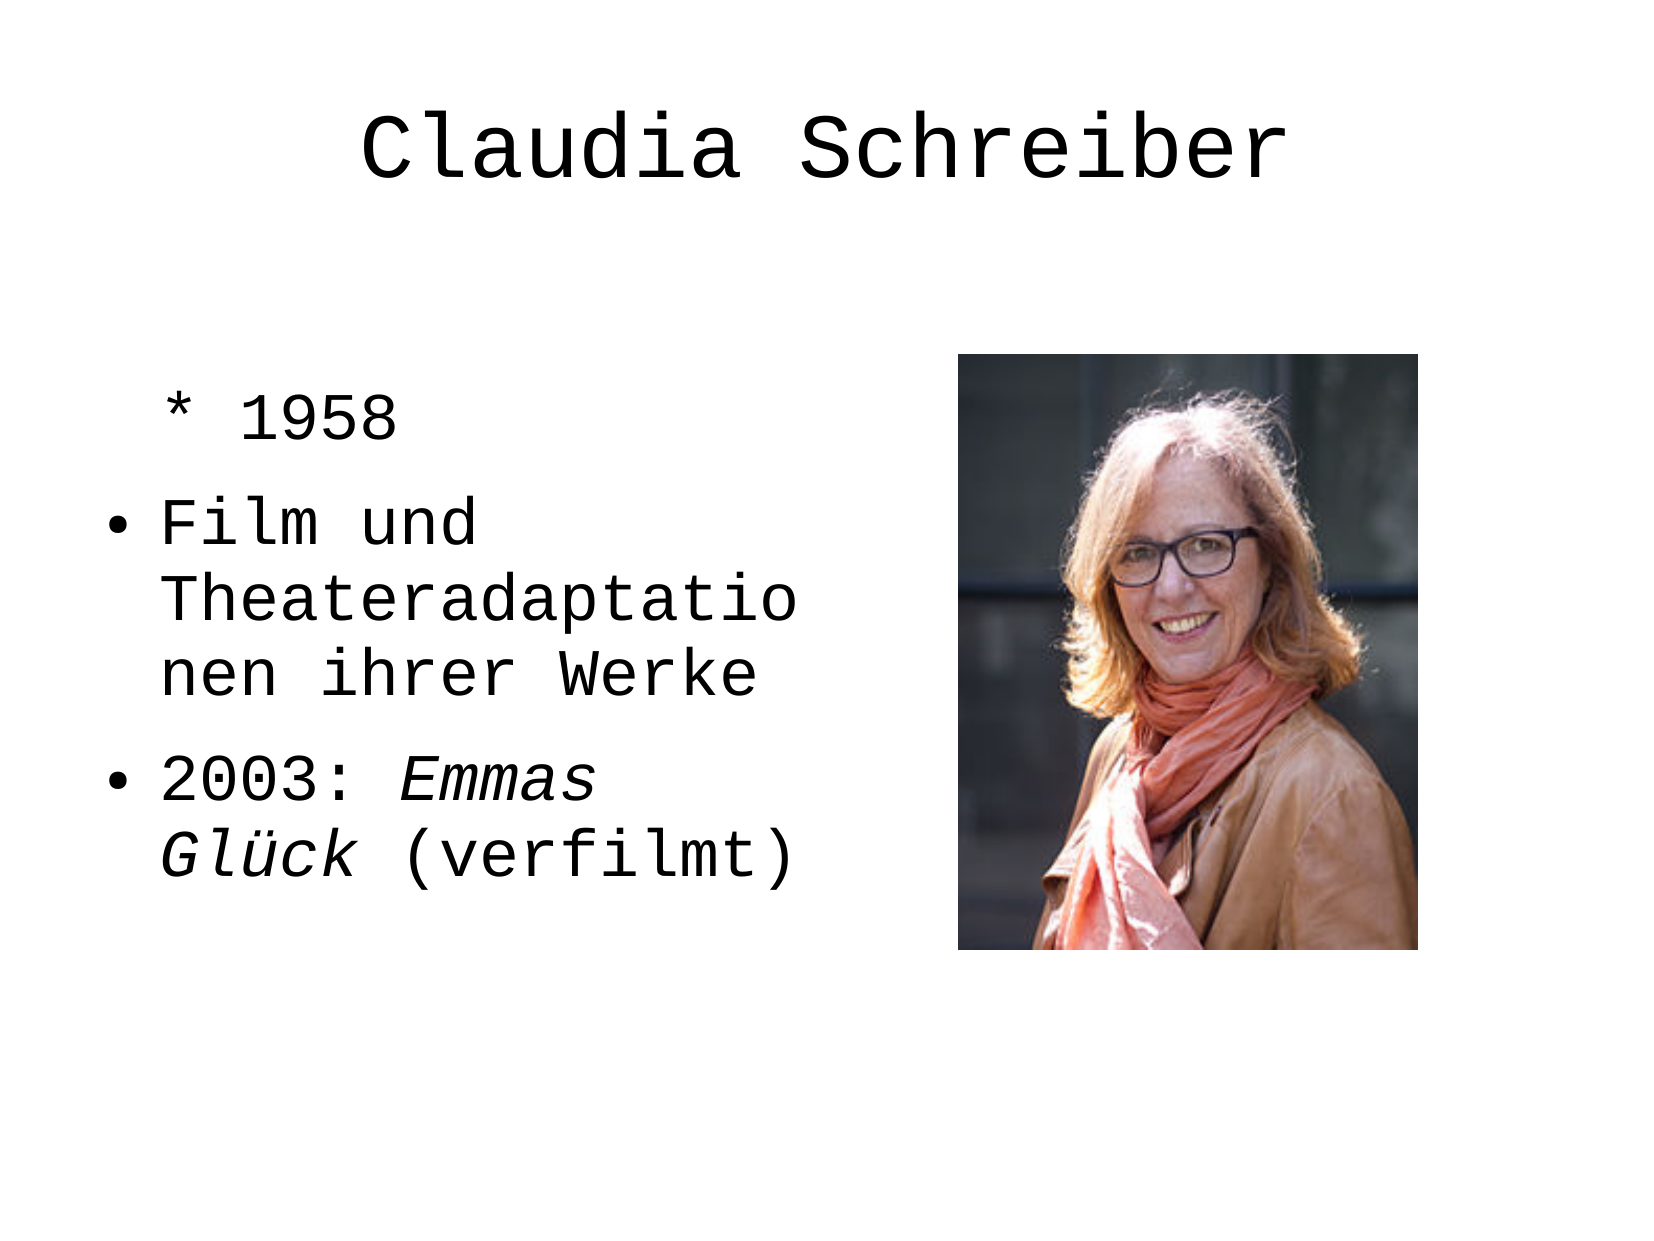

# Claudia Schreiber
* 1958
Film und Theateradaptationen ihrer Werke
2003: Emmas Glück (verfilmt)